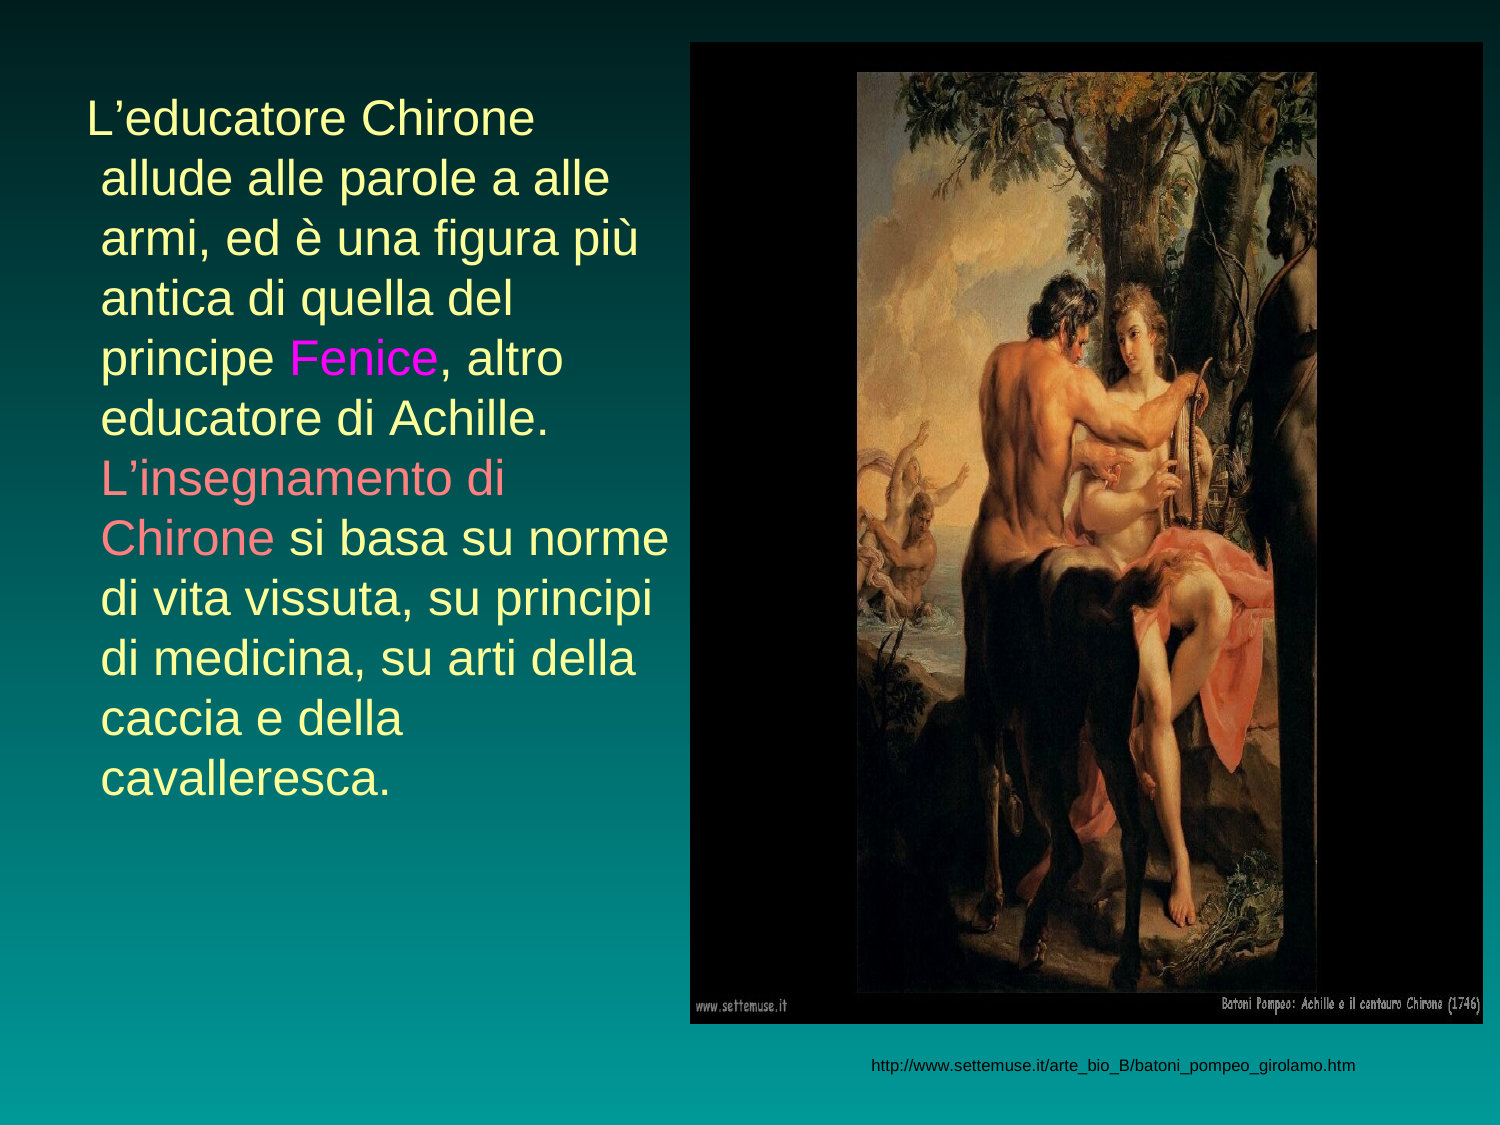

# L’educatore Chirone allude alle parole a alle armi, ed è una figura più antica di quella del principe Fenice, altro educatore di Achille. L’insegnamento di Chirone si basa su norme di vita vissuta, su principi di medicina, su arti della caccia e della cavalleresca.
http://www.settemuse.it/arte_bio_B/batoni_pompeo_girolamo.htm